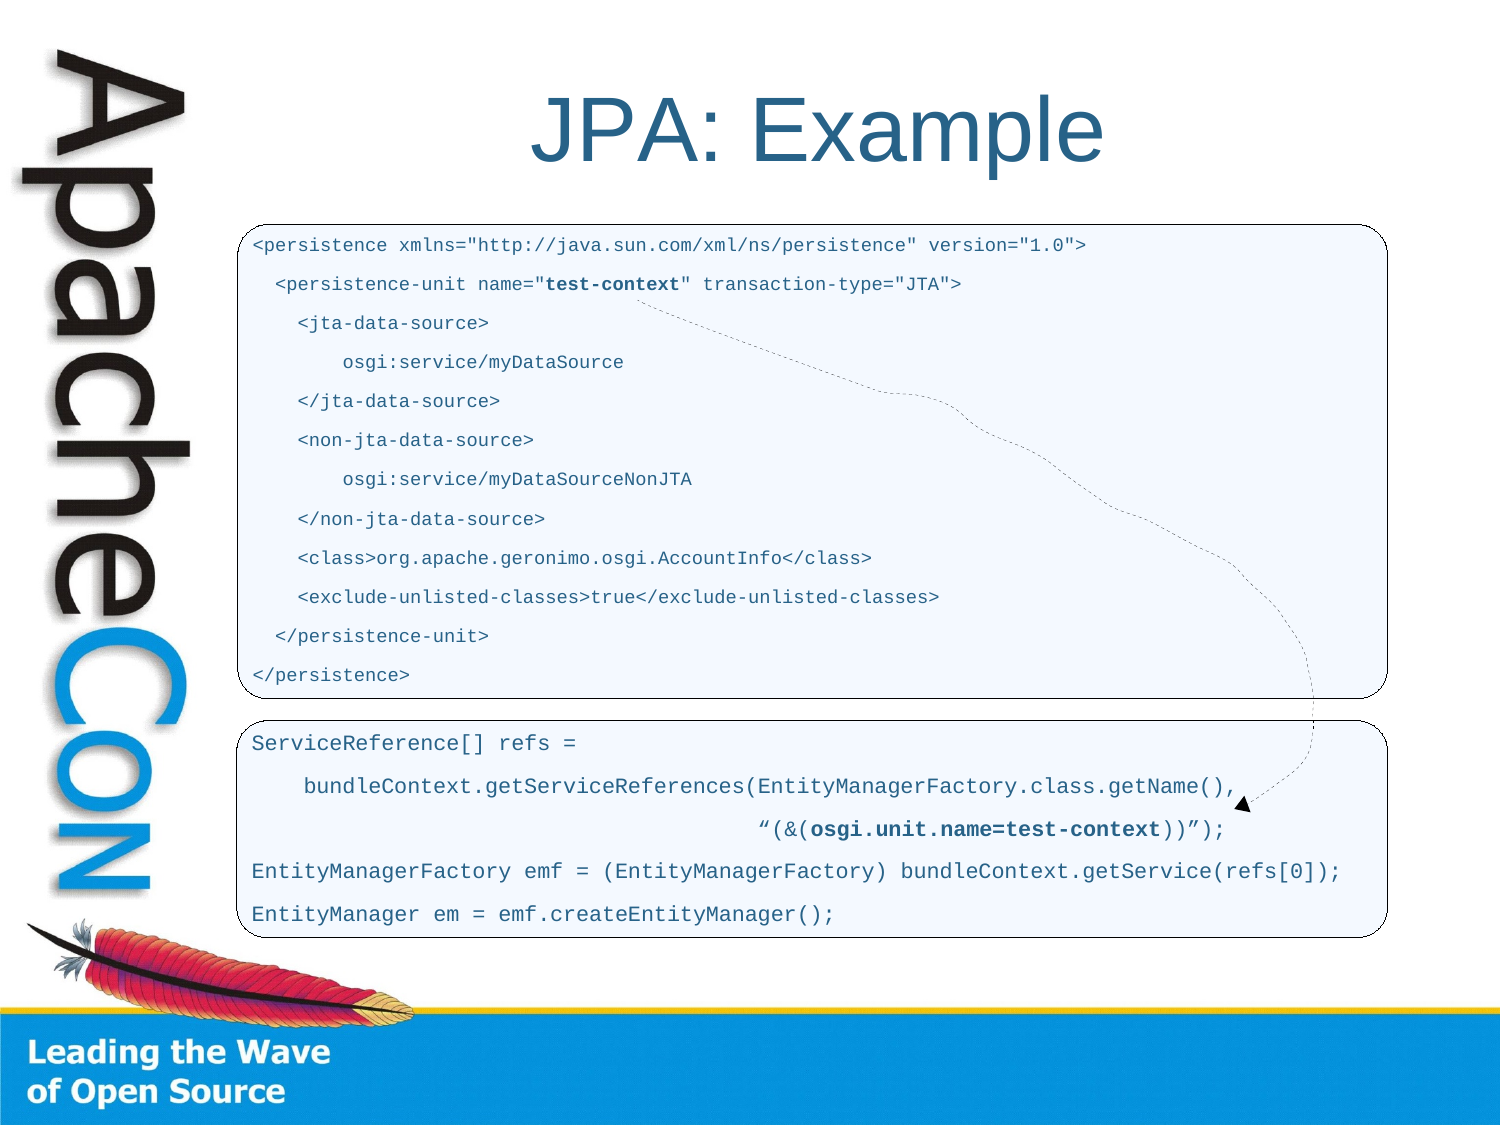

# JPA: Example
<persistence xmlns="http://java.sun.com/xml/ns/persistence" version="1.0">
 <persistence-unit name="test-context" transaction-type="JTA">
 <jta-data-source>
 osgi:service/myDataSource
 </jta-data-source>
 <non-jta-data-source>
 osgi:service/myDataSourceNonJTA
 </non-jta-data-source>
 <class>org.apache.geronimo.osgi.AccountInfo</class>
 <exclude-unlisted-classes>true</exclude-unlisted-classes>
 </persistence-unit>
</persistence>
ServiceReference[] refs =
 bundleContext.getServiceReferences(EntityManagerFactory.class.getName(),
 “(&(osgi.unit.name=test-context))”);
EntityManagerFactory emf = (EntityManagerFactory) bundleContext.getService(refs[0]);
EntityManager em = emf.createEntityManager();